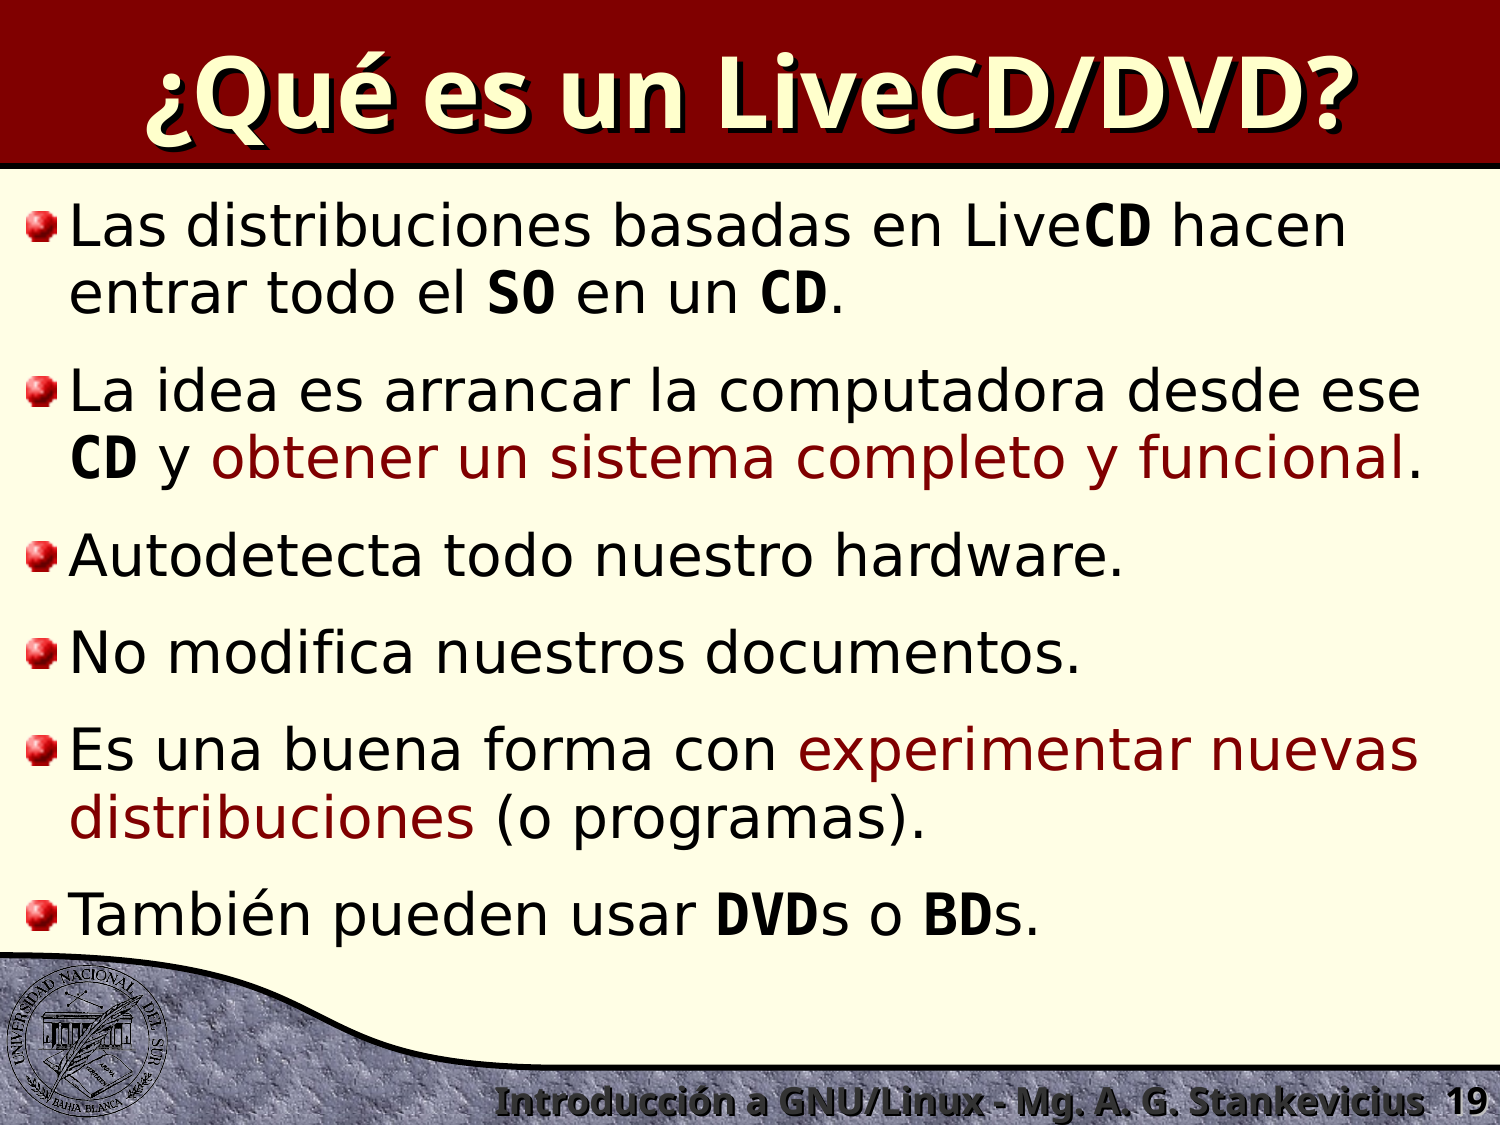

# ¿Qué es un LiveCD/DVD?
Las distribuciones basadas en LiveCD hacen entrar todo el SO en un CD.
La idea es arrancar la computadora desde ese CD y obtener un sistema completo y funcional.
Autodetecta todo nuestro hardware.
No modifica nuestros documentos.
Es una buena forma con experimentar nuevas distribuciones (o programas).
También pueden usar DVDs o BDs.
19